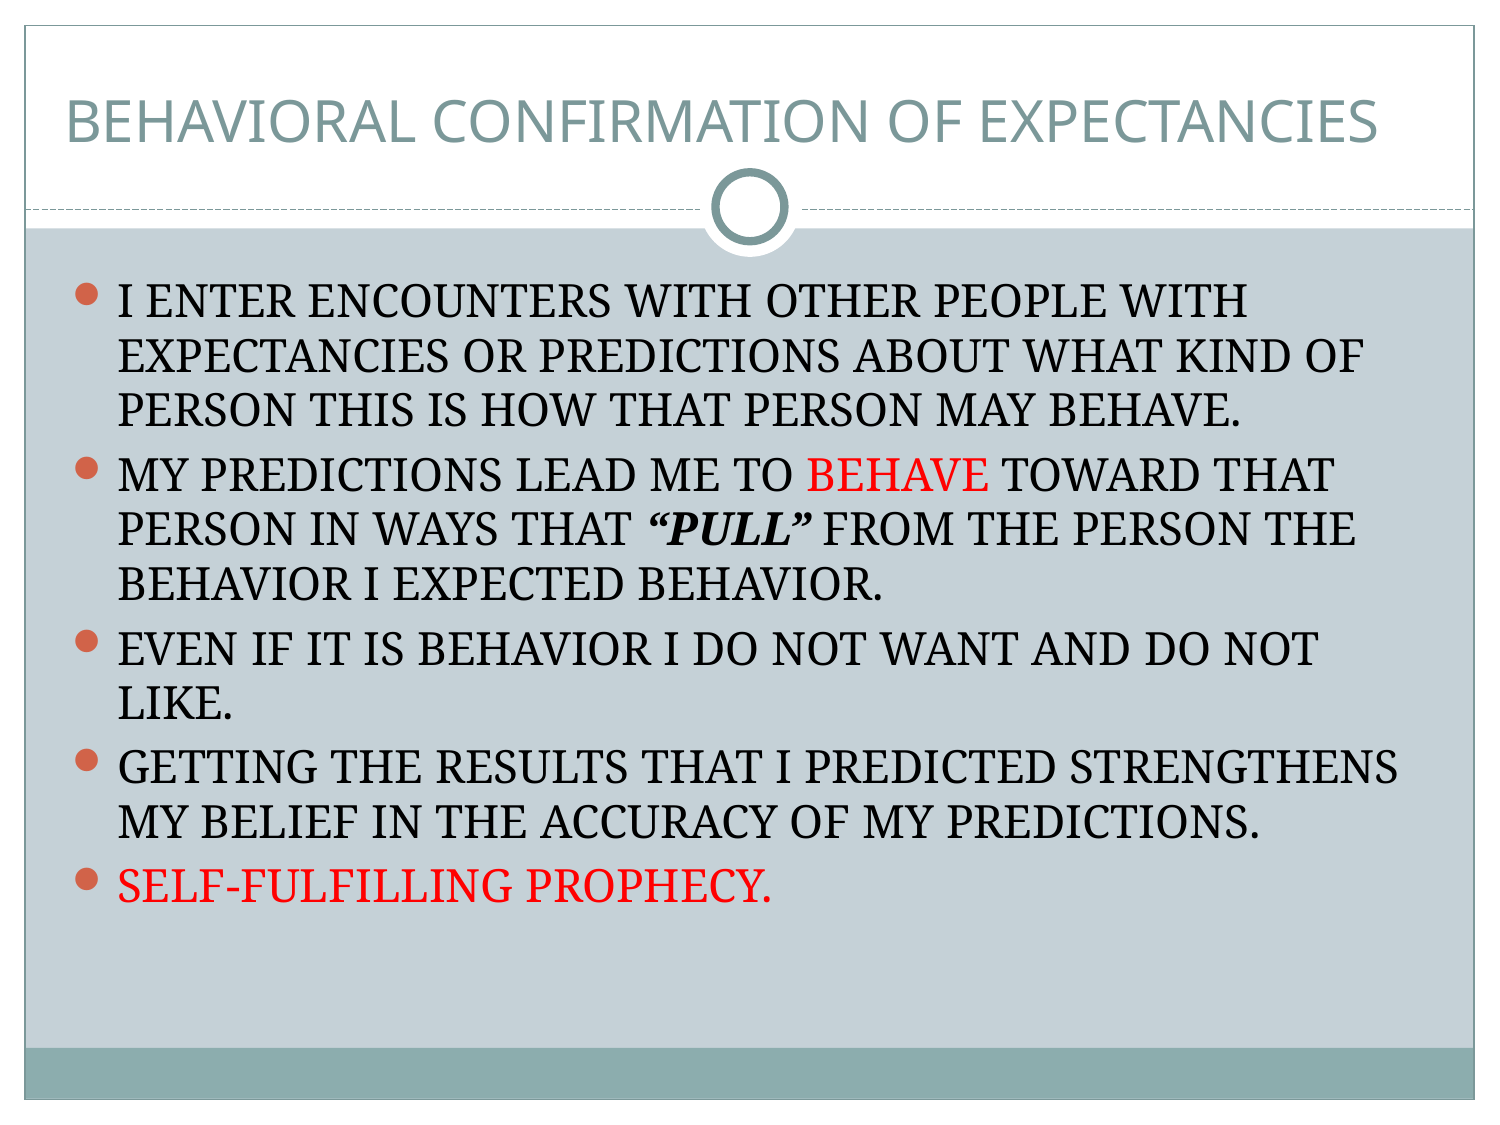

# BEHAVIORAL CONFIRMATION OF EXPECTANCIES
I ENTER ENCOUNTERS WITH OTHER PEOPLE WITH EXPECTANCIES OR PREDICTIONS ABOUT WHAT KIND OF PERSON THIS IS HOW THAT PERSON MAY BEHAVE.
MY PREDICTIONS LEAD ME TO BEHAVE TOWARD THAT PERSON IN WAYS THAT “PULL” FROM THE PERSON THE BEHAVIOR I EXPECTED BEHAVIOR.
EVEN IF IT IS BEHAVIOR I DO NOT WANT AND DO NOT LIKE.
GETTING THE RESULTS THAT I PREDICTED STRENGTHENS MY BELIEF IN THE ACCURACY OF MY PREDICTIONS.
SELF-FULFILLING PROPHECY.